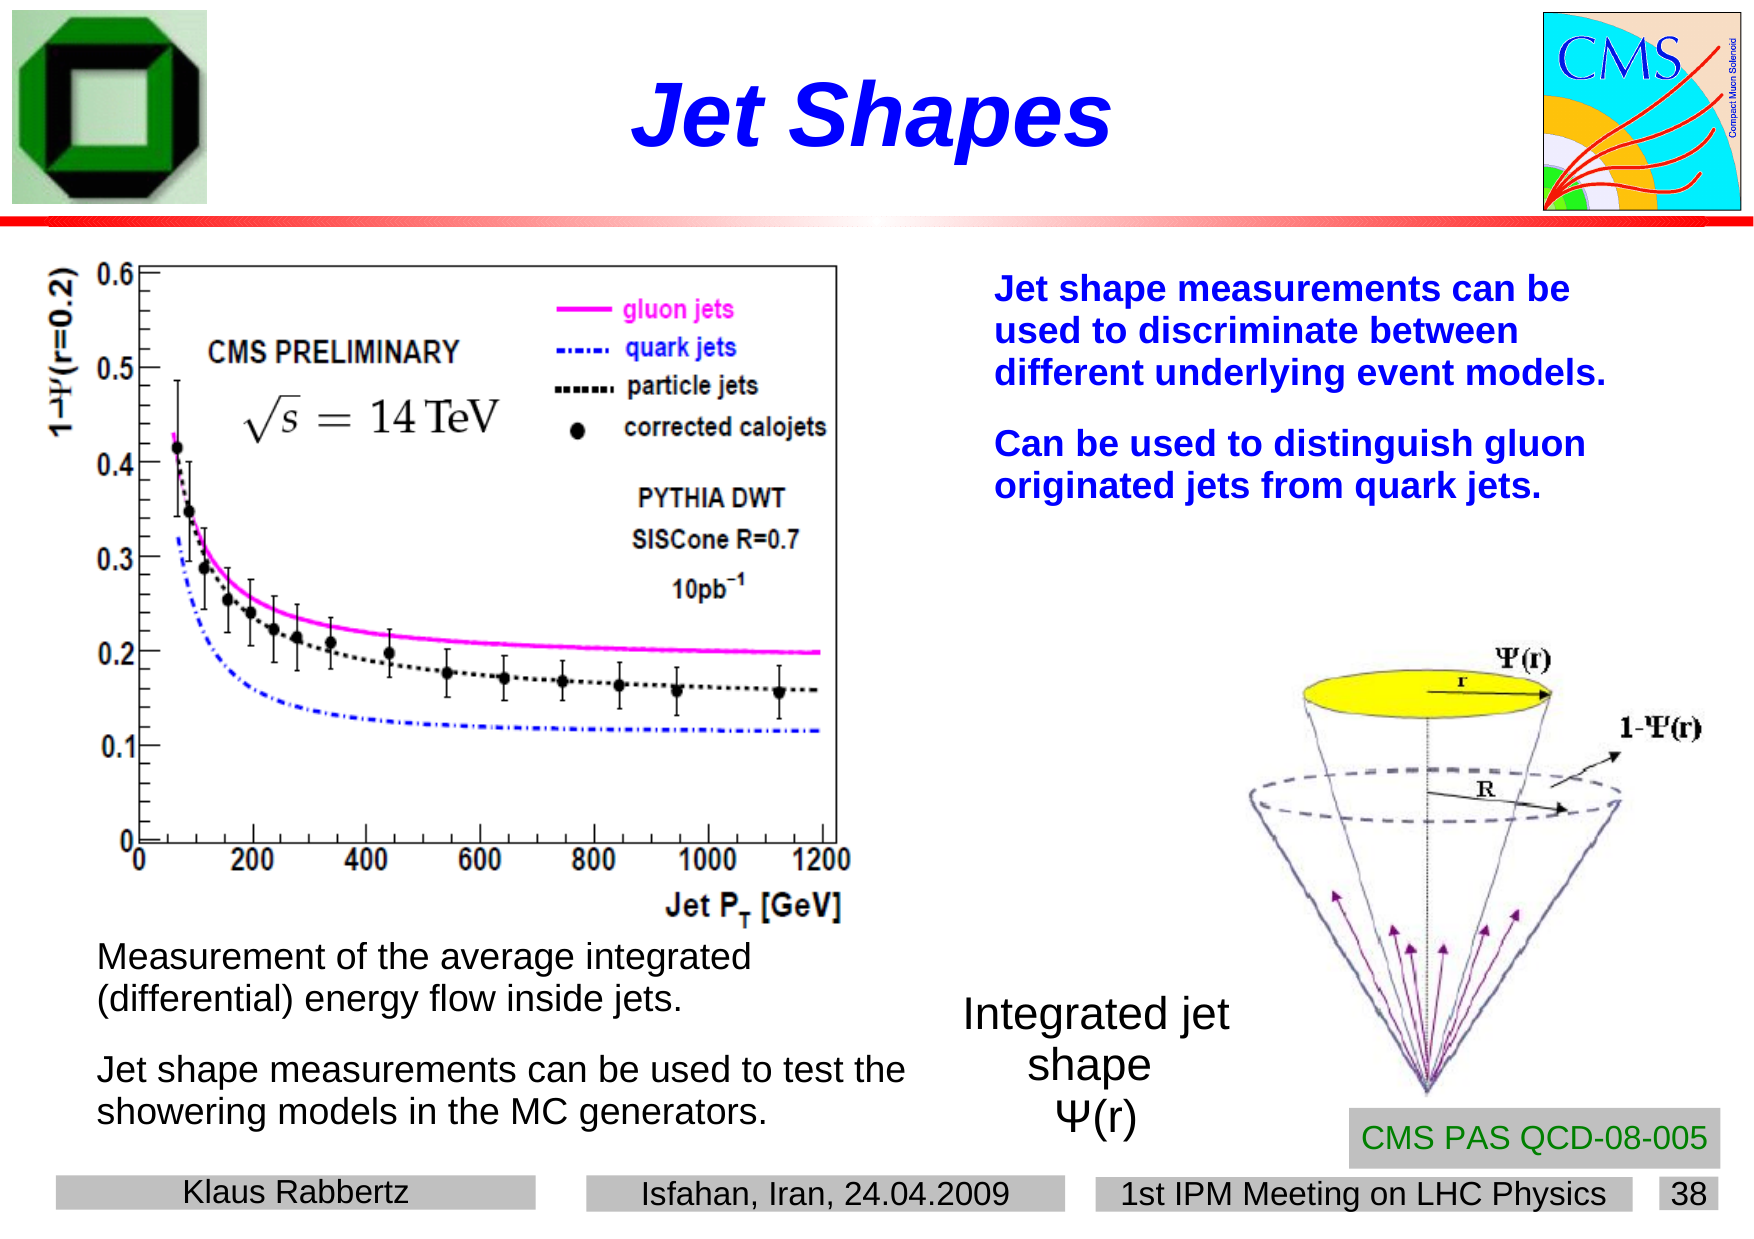

# Jet Shapes
Jet shape measurements can be used to discriminate between different underlying event models.
Can be used to distinguish gluon originated jets from quark jets.
Measurement of the average integrated (differential) energy flow inside jets.
Jet shape measurements can be used to test the showering models in the MC generators.
Integrated jet shape
Ψ(r)
CMS PAS QCD-08-005